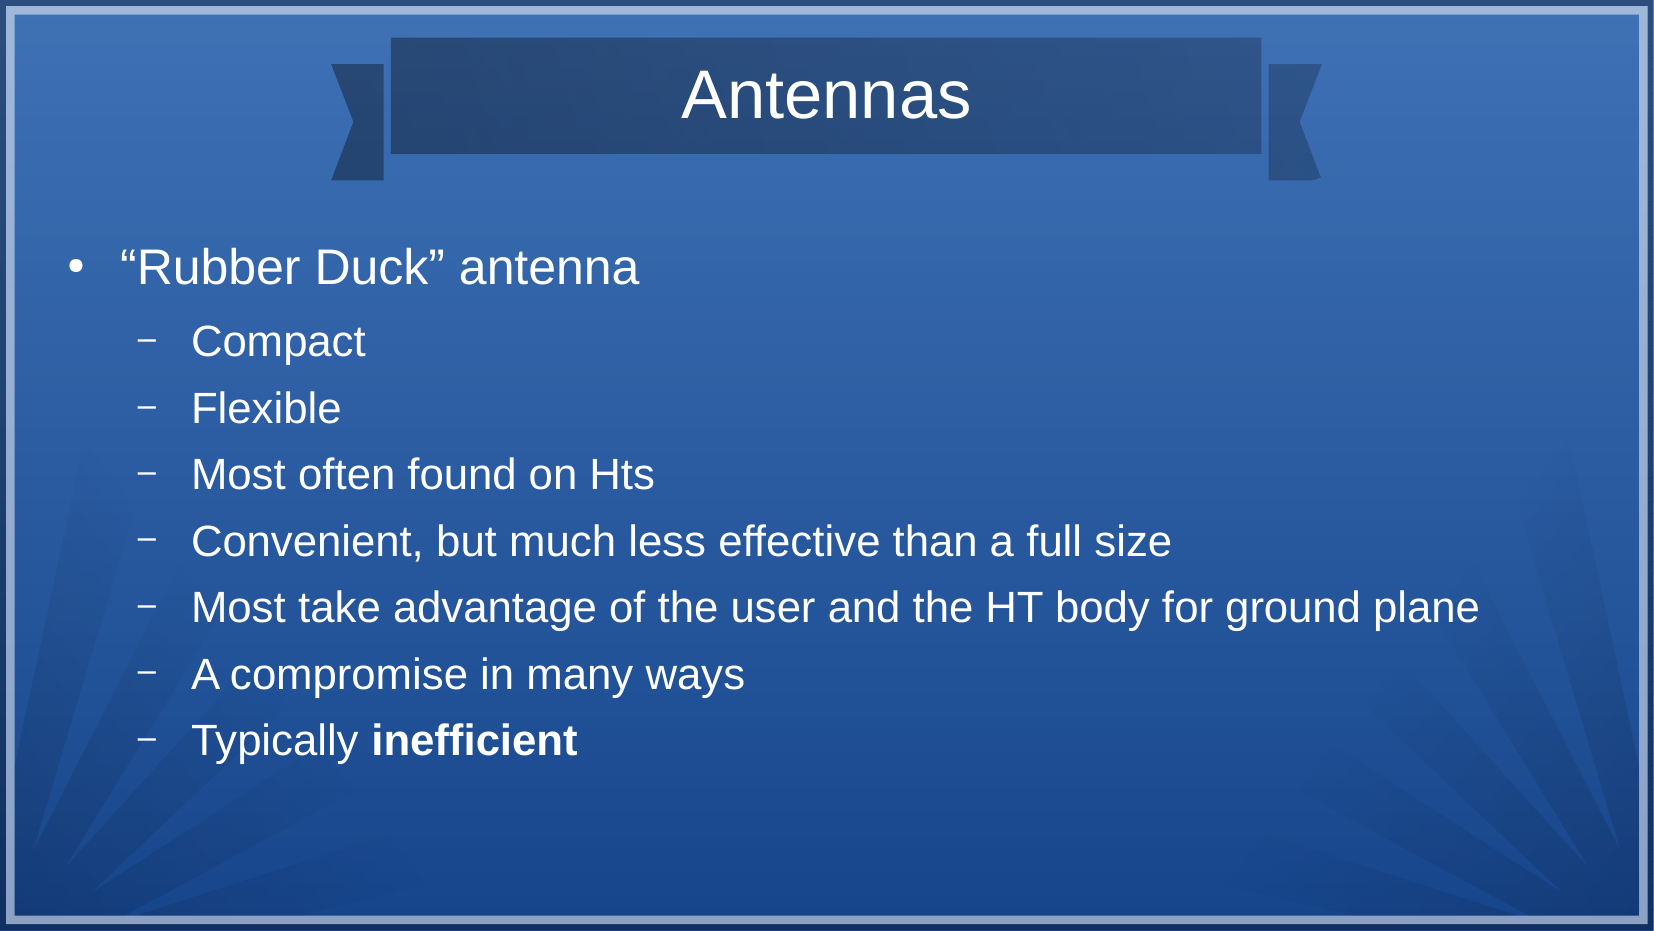

# Antennas
“Rubber Duck” antenna
Compact
Flexible
Most often found on Hts
Convenient, but much less effective than a full size
Most take advantage of the user and the HT body for ground plane
A compromise in many ways
Typically inefficient